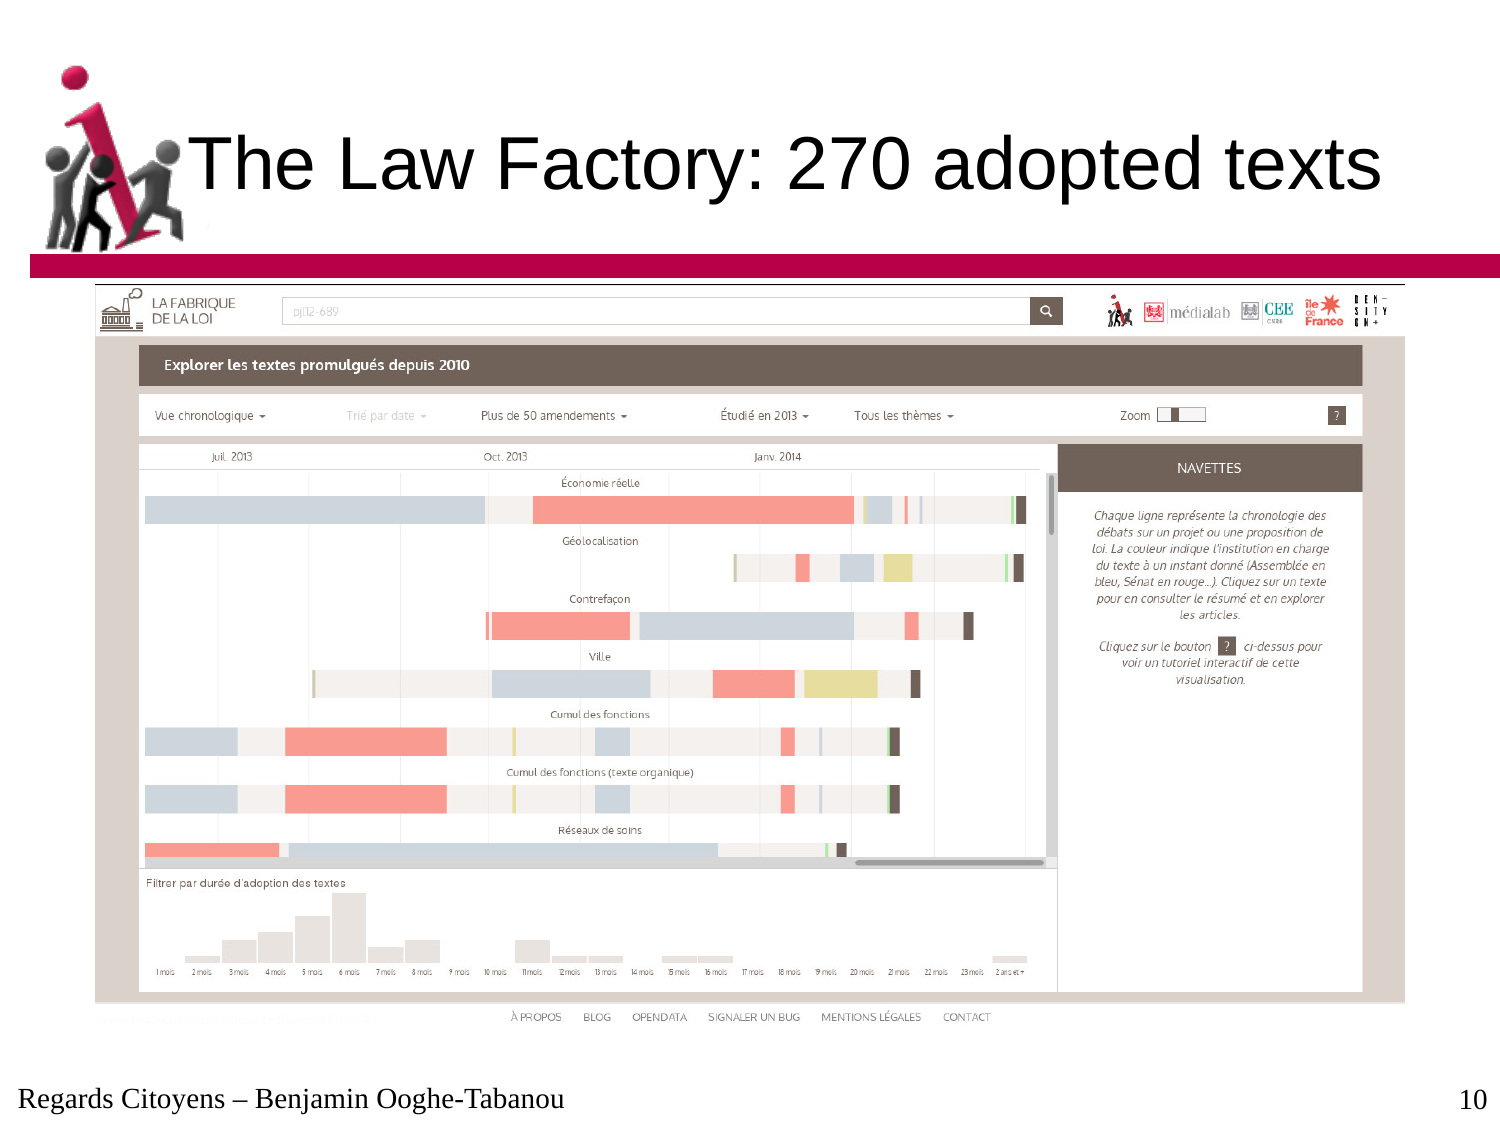

# The Law Factory: 270 adopted texts
10